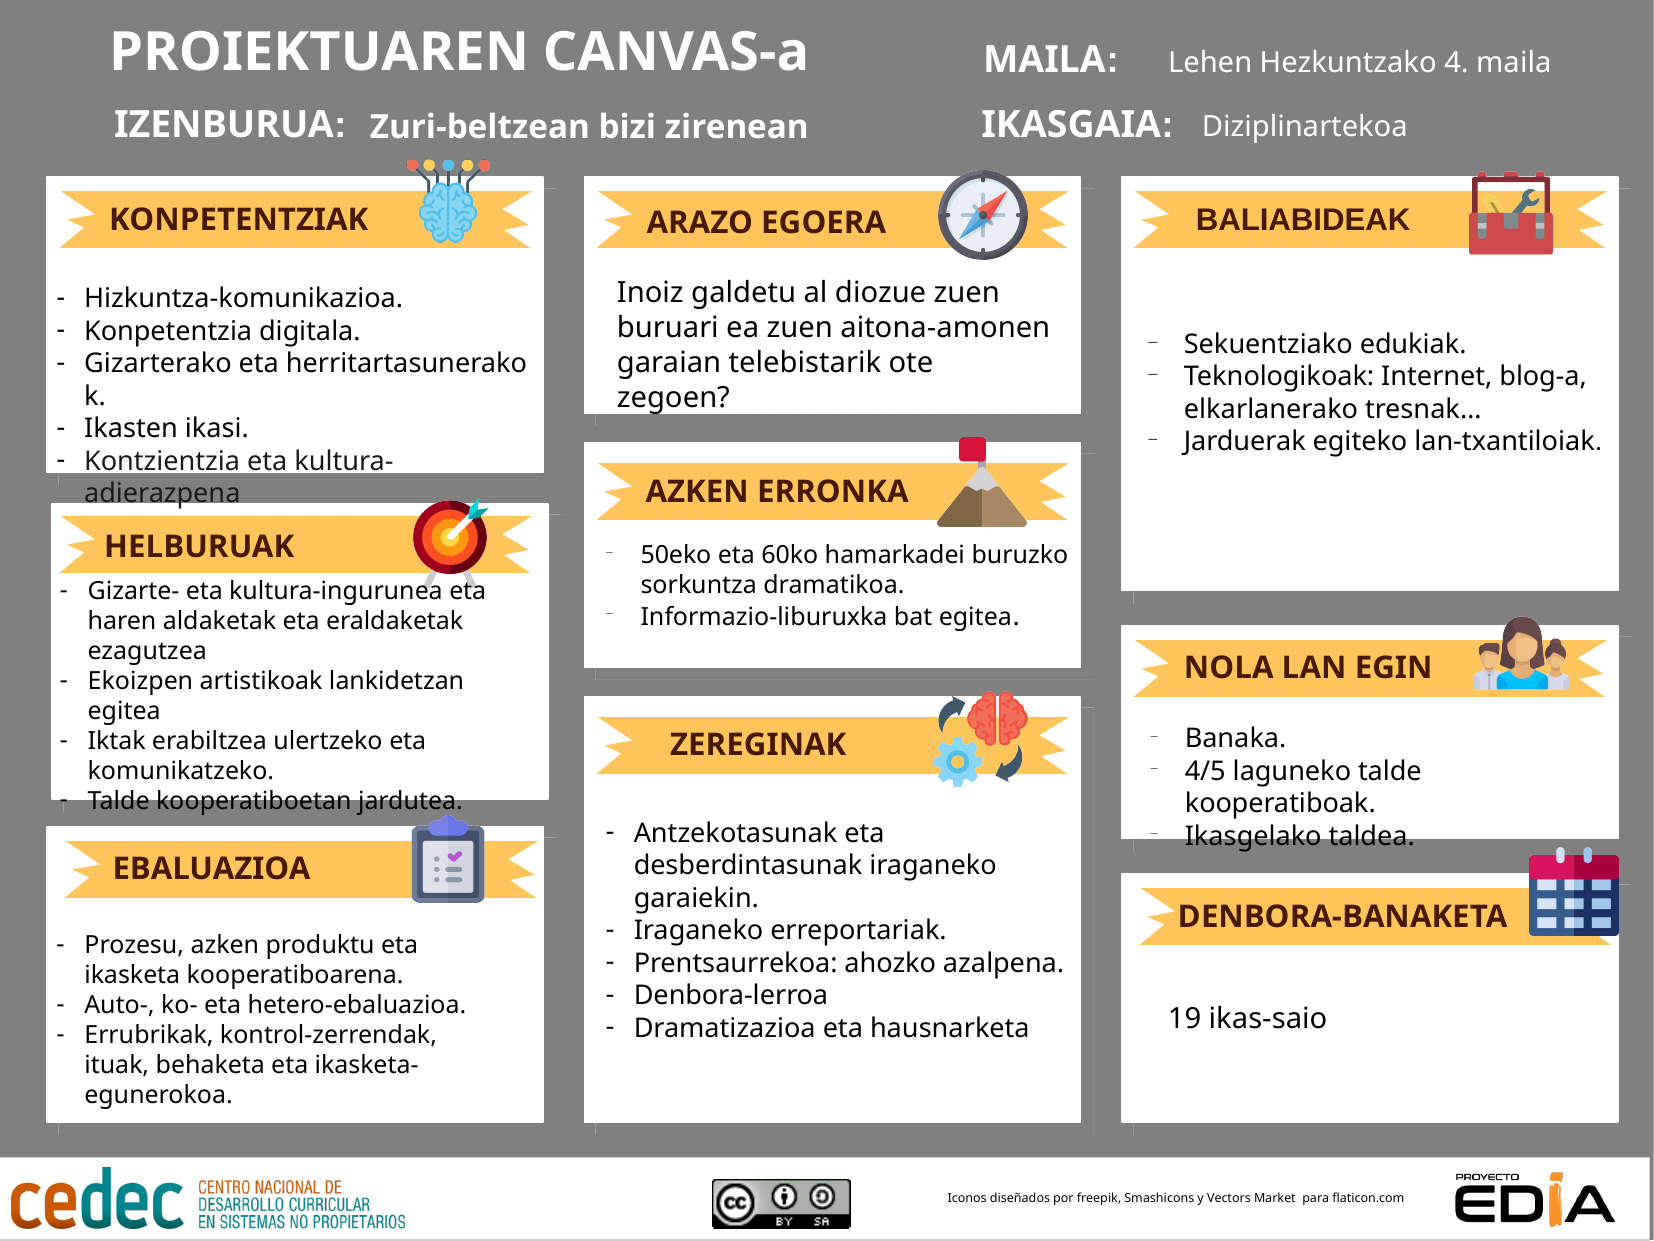

PROIEKTUAREN CANVAS-a
MAILA:
Lehen Hezkuntzako 4. maila
 IKASGAIA:
IZENBURUA:
Zuri-beltzean bizi zirenean
Diziplinartekoa
KONPETENTZIAK
BALIABIDEAK
ARAZO EGOERA
Inoiz galdetu al diozue zuen buruari ea zuen aitona-amonen garaian telebistarik ote zegoen?
Hizkuntza-komunikazioa.
Konpetentzia digitala.
Gizarterako eta herritartasunerako k.
Ikasten ikasi.
Kontzientzia eta kultura-adierazpena
Sekuentziako edukiak.
Teknologikoak: Internet, blog-a, elkarlanerako tresnak…
Jarduerak egiteko lan-txantiloiak.
AZKEN ERRONKA
HELBURUAK
50eko eta 60ko hamarkadei buruzko sorkuntza dramatikoa.
Informazio-liburuxka bat egitea.
Gizarte- eta kultura-ingurunea eta haren aldaketak eta eraldaketak ezagutzea
Ekoizpen artistikoak lankidetzan egitea
Iktak erabiltzea ulertzeko eta komunikatzeko.
Talde kooperatiboetan jardutea.
NOLA LAN EGIN
Banaka.
4/5 laguneko talde kooperatiboak.
Ikasgelako taldea.
ZEREGINAK
Antzekotasunak eta desberdintasunak iraganeko garaiekin.
Iraganeko erreportariak.
Prentsaurrekoa: ahozko azalpena.
Denbora-lerroa
Dramatizazioa eta hausnarketa
EBALUAZIOA
DENBORA-BANAKETA
Prozesu, azken produktu eta ikasketa kooperatiboarena.
Auto-, ko- eta hetero-ebaluazioa.
Errubrikak, kontrol-zerrendak, ituak, behaketa eta ikasketa-egunerokoa.
19 ikas-saio
Iconos diseñados por freepik, Smashicons y Vectors Market para flaticon.com